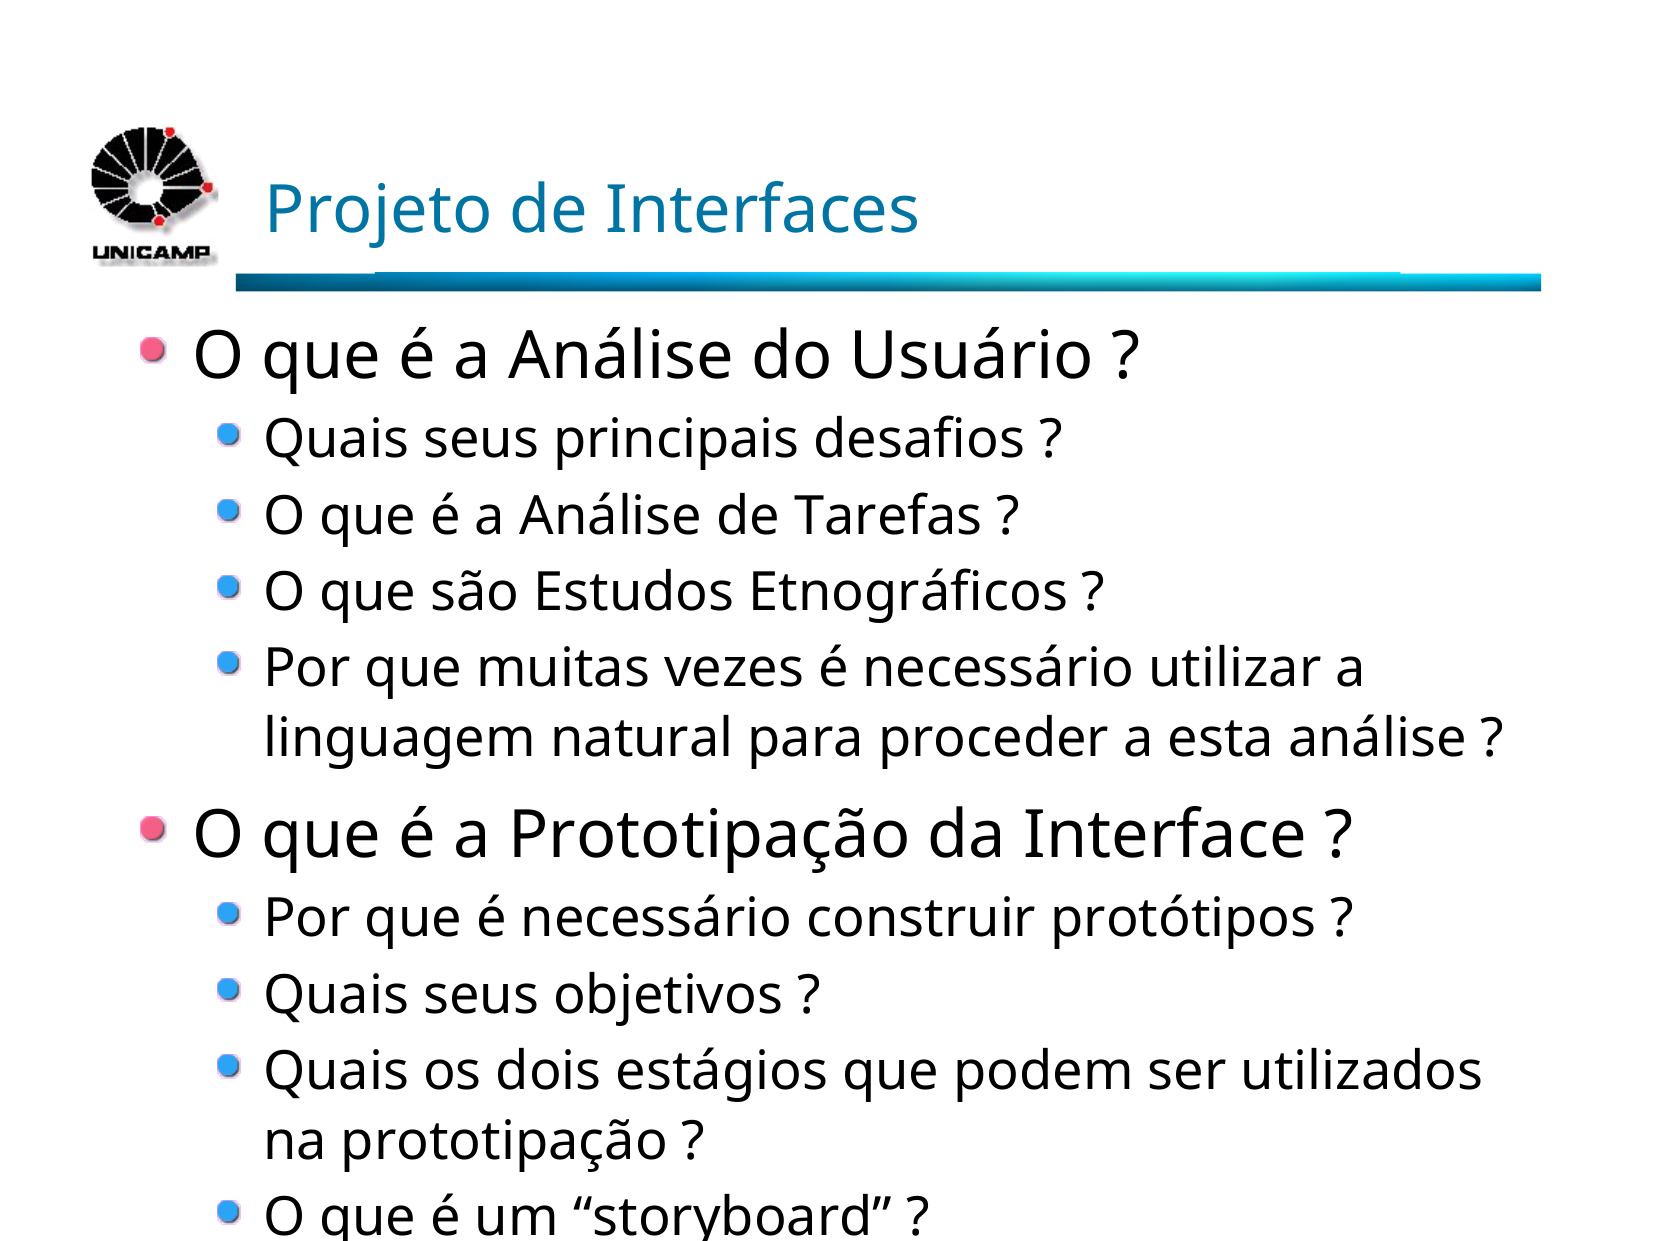

# Projeto de Interfaces
O que é a Análise do Usuário ?
Quais seus principais desafios ?
O que é a Análise de Tarefas ?
O que são Estudos Etnográficos ?
Por que muitas vezes é necessário utilizar a linguagem natural para proceder a esta análise ?
O que é a Prototipação da Interface ?
Por que é necessário construir protótipos ?
Quais seus objetivos ?
Quais os dois estágios que podem ser utilizados na prototipação ?
O que é um “storyboard” ?